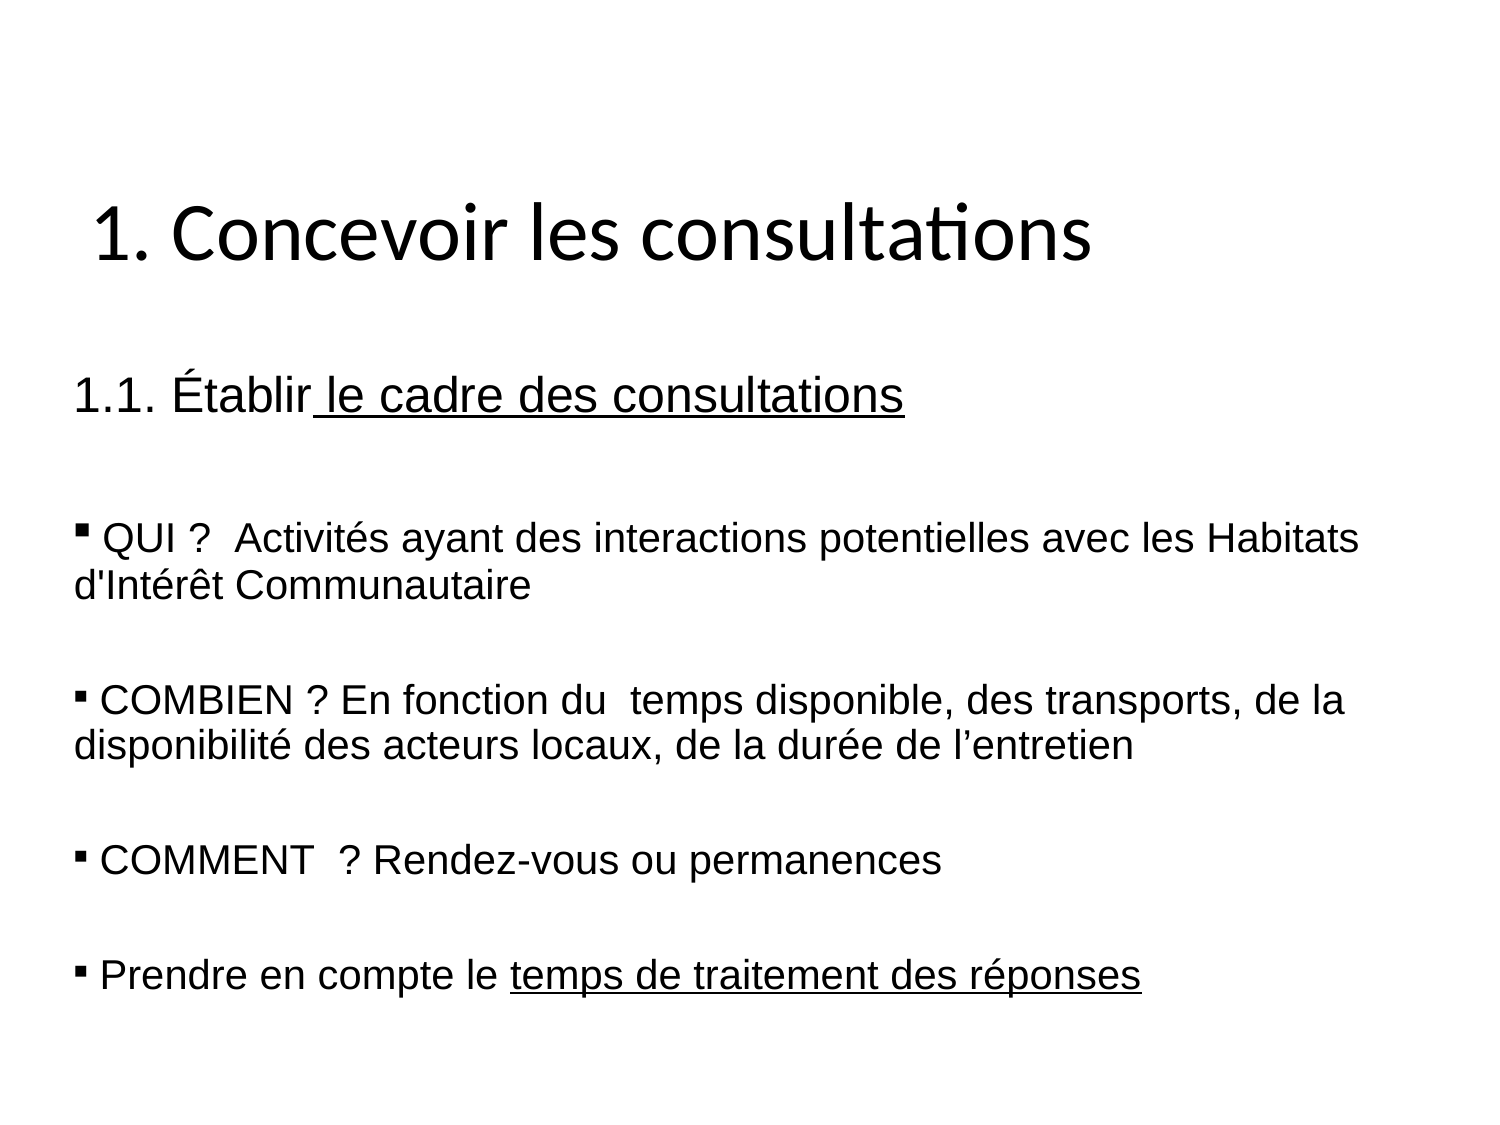

# 1. Concevoir les consultations
1.1. Établir le cadre des consultations
 QUI ? Activités ayant des interactions potentielles avec les Habitats d'Intérêt Communautaire
 COMBIEN ? En fonction du temps disponible, des transports, de la disponibilité des acteurs locaux, de la durée de l’entretien
 COMMENT ? Rendez-vous ou permanences
 Prendre en compte le temps de traitement des réponses